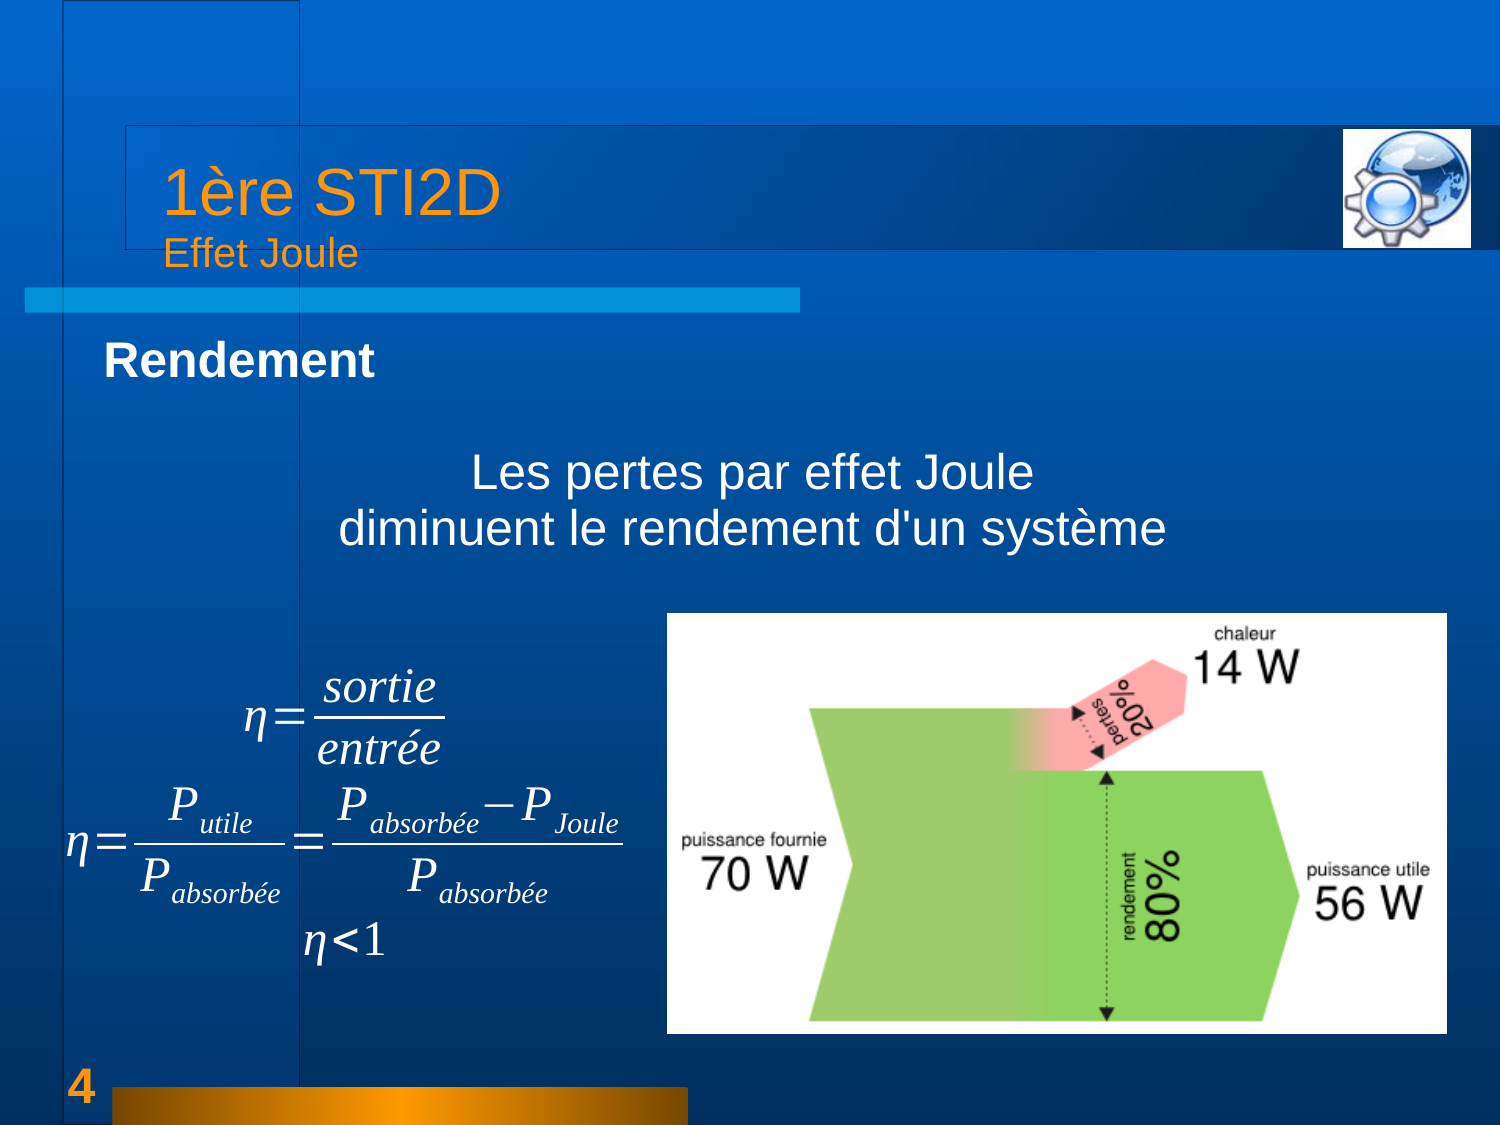

Rendement
Les pertes par effet Joule
diminuent le rendement d'un système